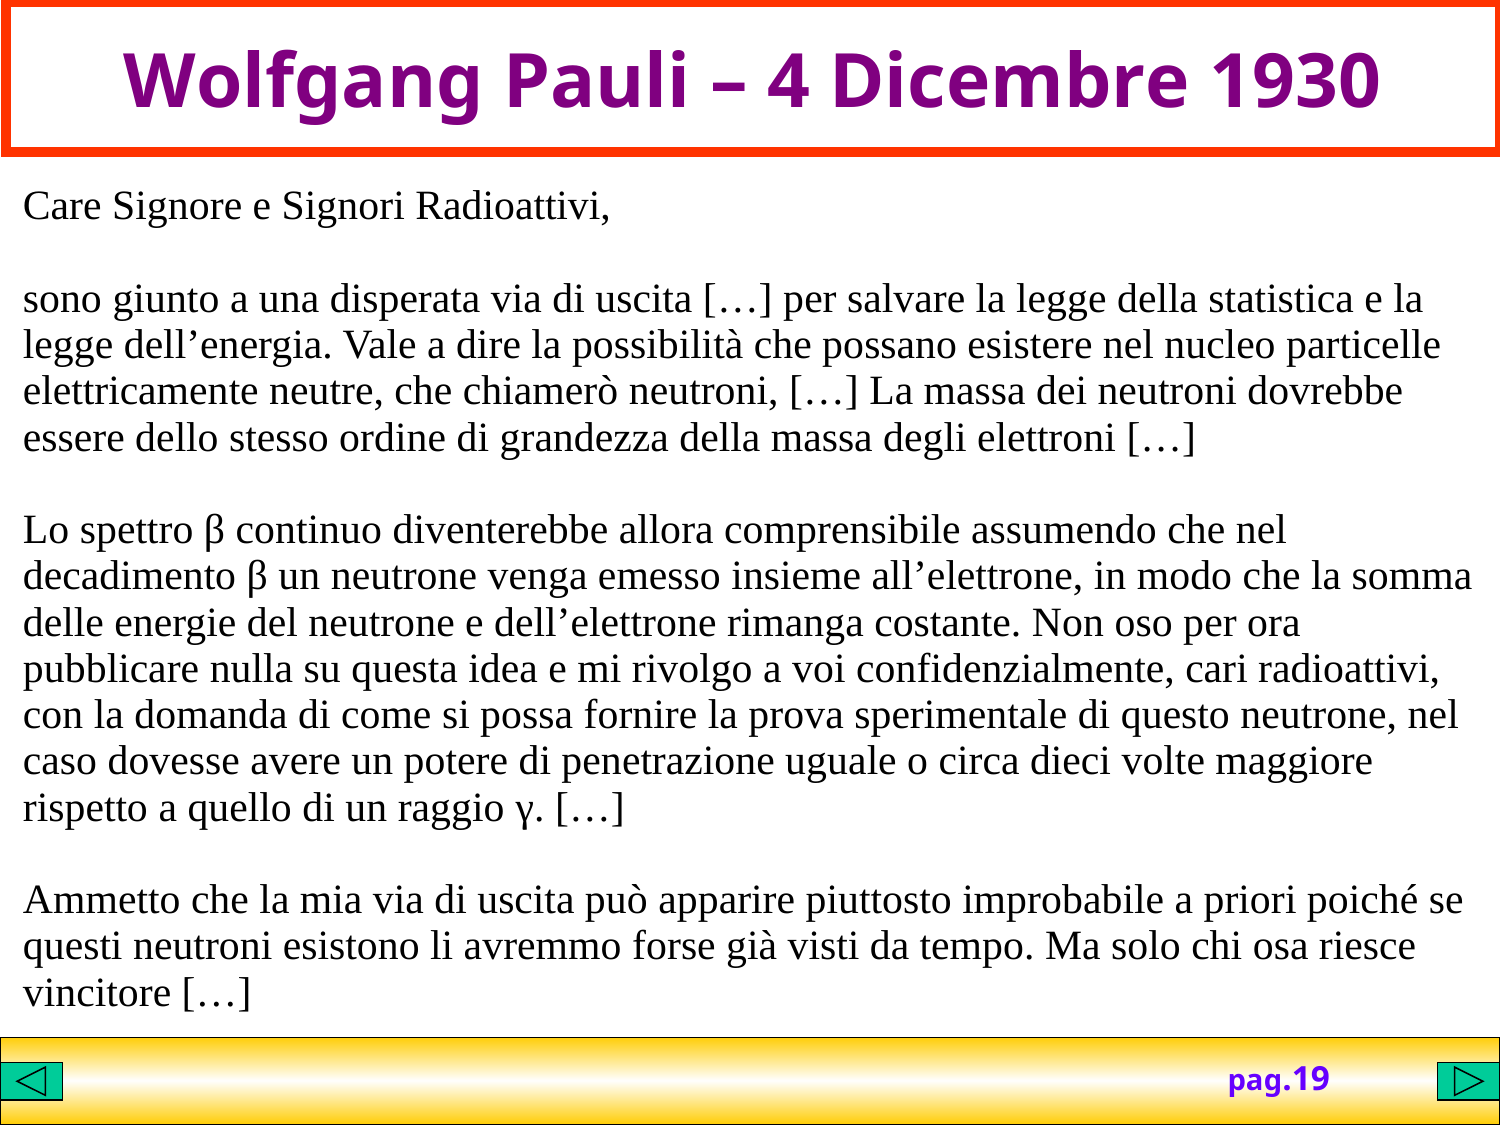

# Wolfgang Pauli – 4 Dicembre 1930
Care Signore e Signori Radioattivi,
sono giunto a una disperata via di uscita […] per salvare la legge della statistica e la legge dell’energia. Vale a dire la possibilità che possano esistere nel nucleo particelle elettricamente neutre, che chiamerò neutroni, […] La massa dei neutroni dovrebbe essere dello stesso ordine di grandezza della massa degli elettroni […]
Lo spettro β continuo diventerebbe allora comprensibile assumendo che nel decadimento β un neutrone venga emesso insieme all’elettrone, in modo che la somma delle energie del neutrone e dell’elettrone rimanga costante. Non oso per ora pubblicare nulla su questa idea e mi rivolgo a voi confidenzialmente, cari radioattivi, con la domanda di come si possa fornire la prova sperimentale di questo neutrone, nel caso dovesse avere un potere di penetrazione uguale o circa dieci volte maggiore rispetto a quello di un raggio γ. […]
Ammetto che la mia via di uscita può apparire piuttosto improbabile a priori poiché se questi neutroni esistono li avremmo forse già visti da tempo. Ma solo chi osa riesce vincitore […]
19